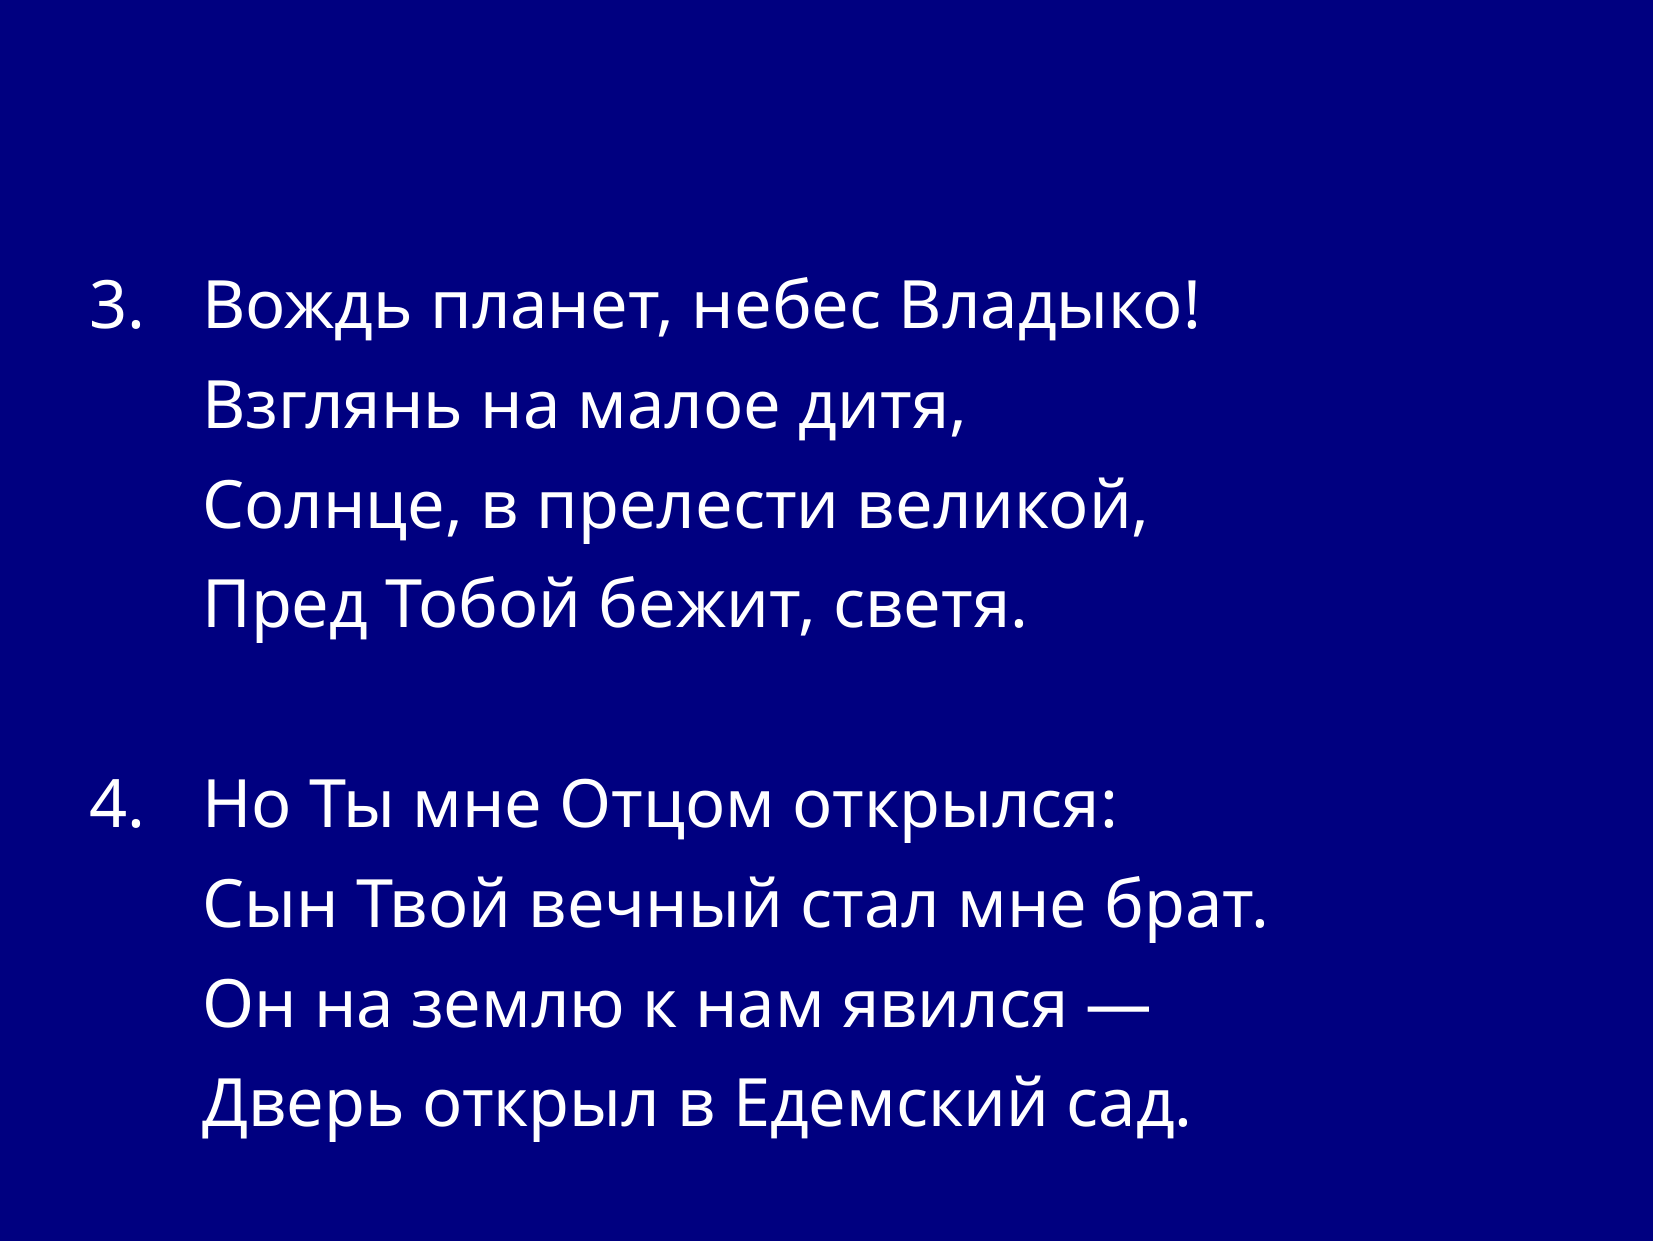

3.	Вождь планет, небес Владыко!
	Взглянь на малое дитя,
	Солнце, в прелести великой,
	Пред Тобой бежит, светя.
4.	Но Ты мне Отцом открылся:
	Сын Твой вечный стал мне брат.
	Он на землю к нам явился —
	Дверь открыл в Едемский сад.